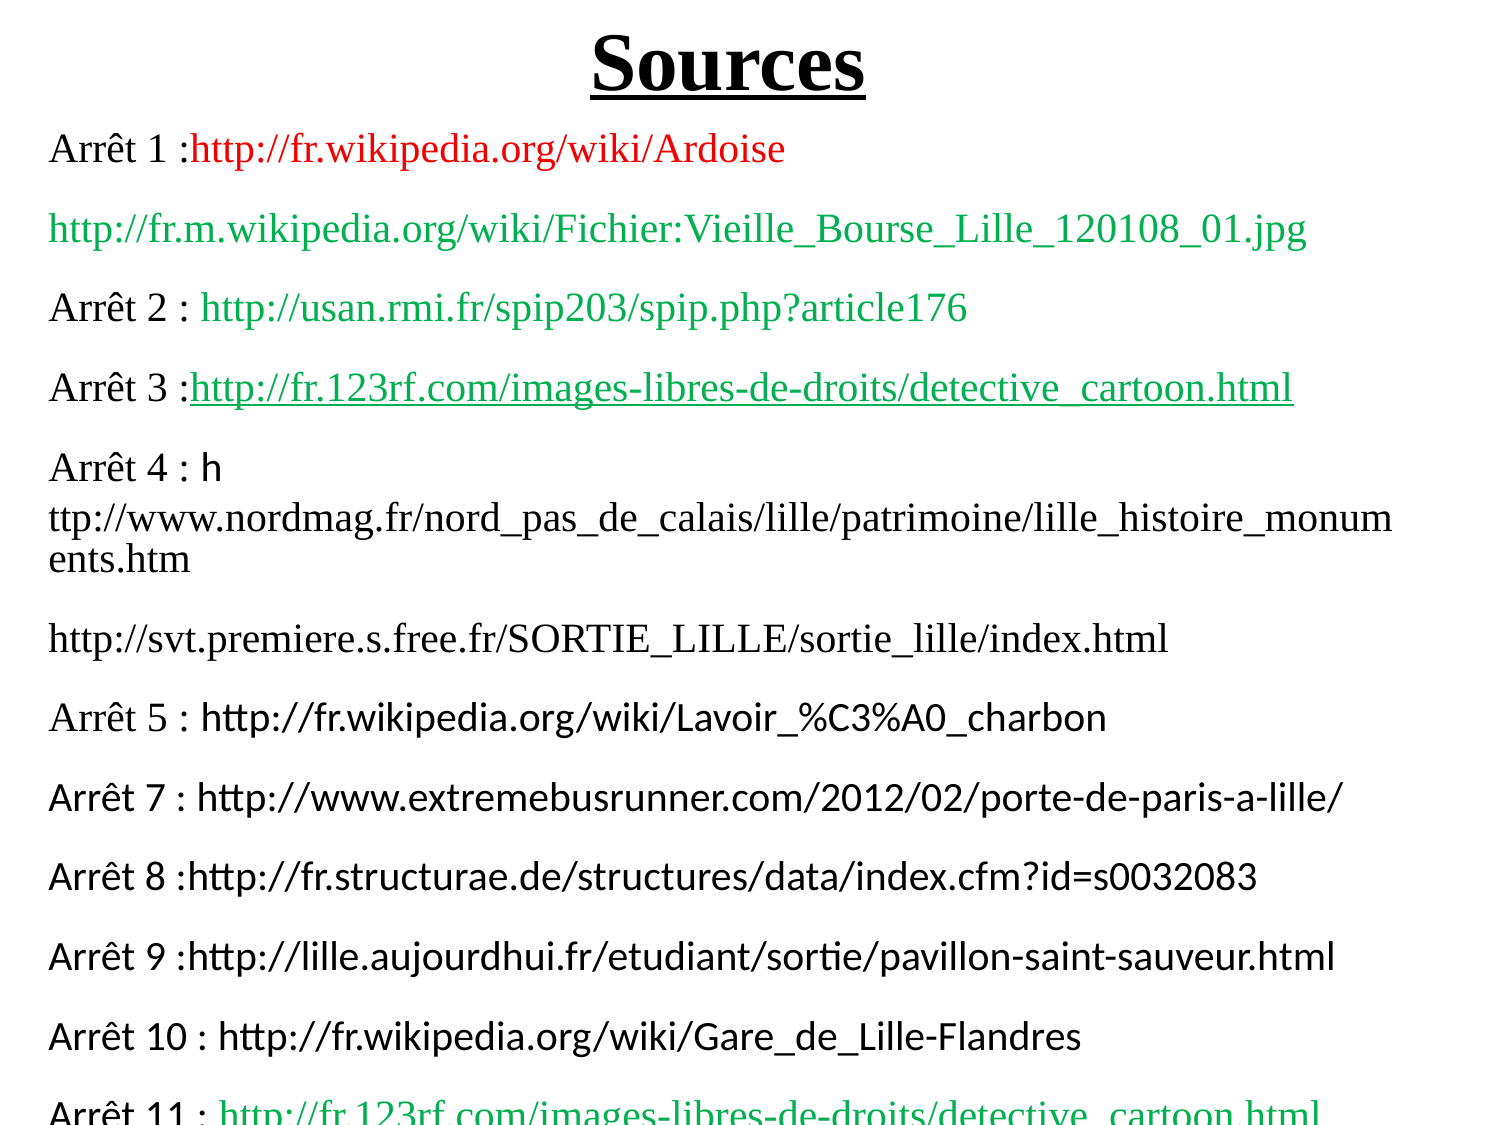

# Sources
Arrêt 1 :http://fr.wikipedia.org/wiki/Ardoise
http://fr.m.wikipedia.org/wiki/Fichier:Vieille_Bourse_Lille_120108_01.jpg
Arrêt 2 : http://usan.rmi.fr/spip203/spip.php?article176
Arrêt 3 :http://fr.123rf.com/images-libres-de-droits/detective_cartoon.html
Arrêt 4 : http://www.nordmag.fr/nord_pas_de_calais/lille/patrimoine/lille_histoire_monuments.htm
http://svt.premiere.s.free.fr/SORTIE_LILLE/sortie_lille/index.html
Arrêt 5 : http://fr.wikipedia.org/wiki/Lavoir_%C3%A0_charbon
Arrêt 7 : http://www.extremebusrunner.com/2012/02/porte-de-paris-a-lille/
Arrêt 8 :http://fr.structurae.de/structures/data/index.cfm?id=s0032083
Arrêt 9 :http://lille.aujourdhui.fr/etudiant/sortie/pavillon-saint-sauveur.html
Arrêt 10 : http://fr.wikipedia.org/wiki/Gare_de_Lille-Flandres
Arrêt 11 : http://fr.123rf.com/images-libres-de-droits/detective_cartoon.html